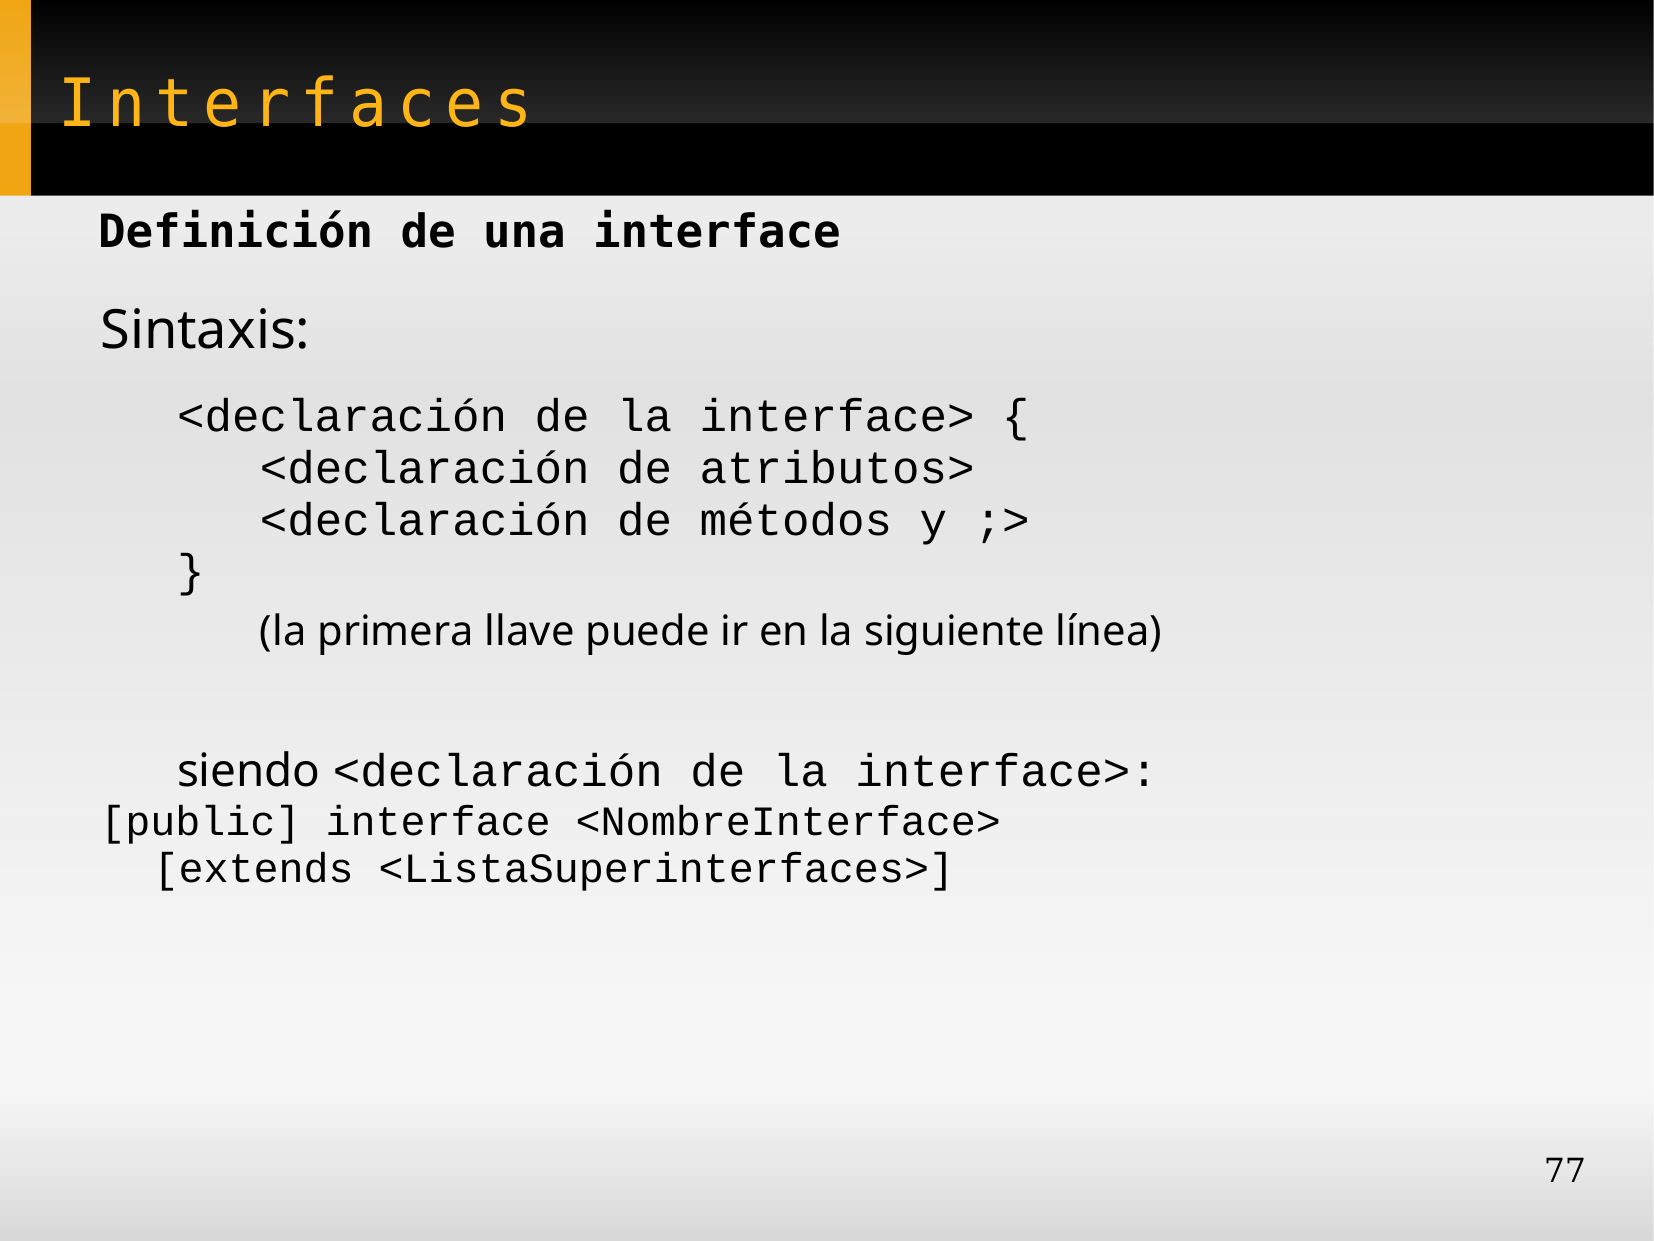

# Interfaces
Definición de una interface
Sintaxis:
<declaración de la interface> {
<declaración de atributos>
<declaración de métodos y ;>
}
(la primera llave puede ir en la siguiente línea)
siendo <declaración de la interface>:
[public] interface <NombreInterface>
[extends <ListaSuperinterfaces>]
77